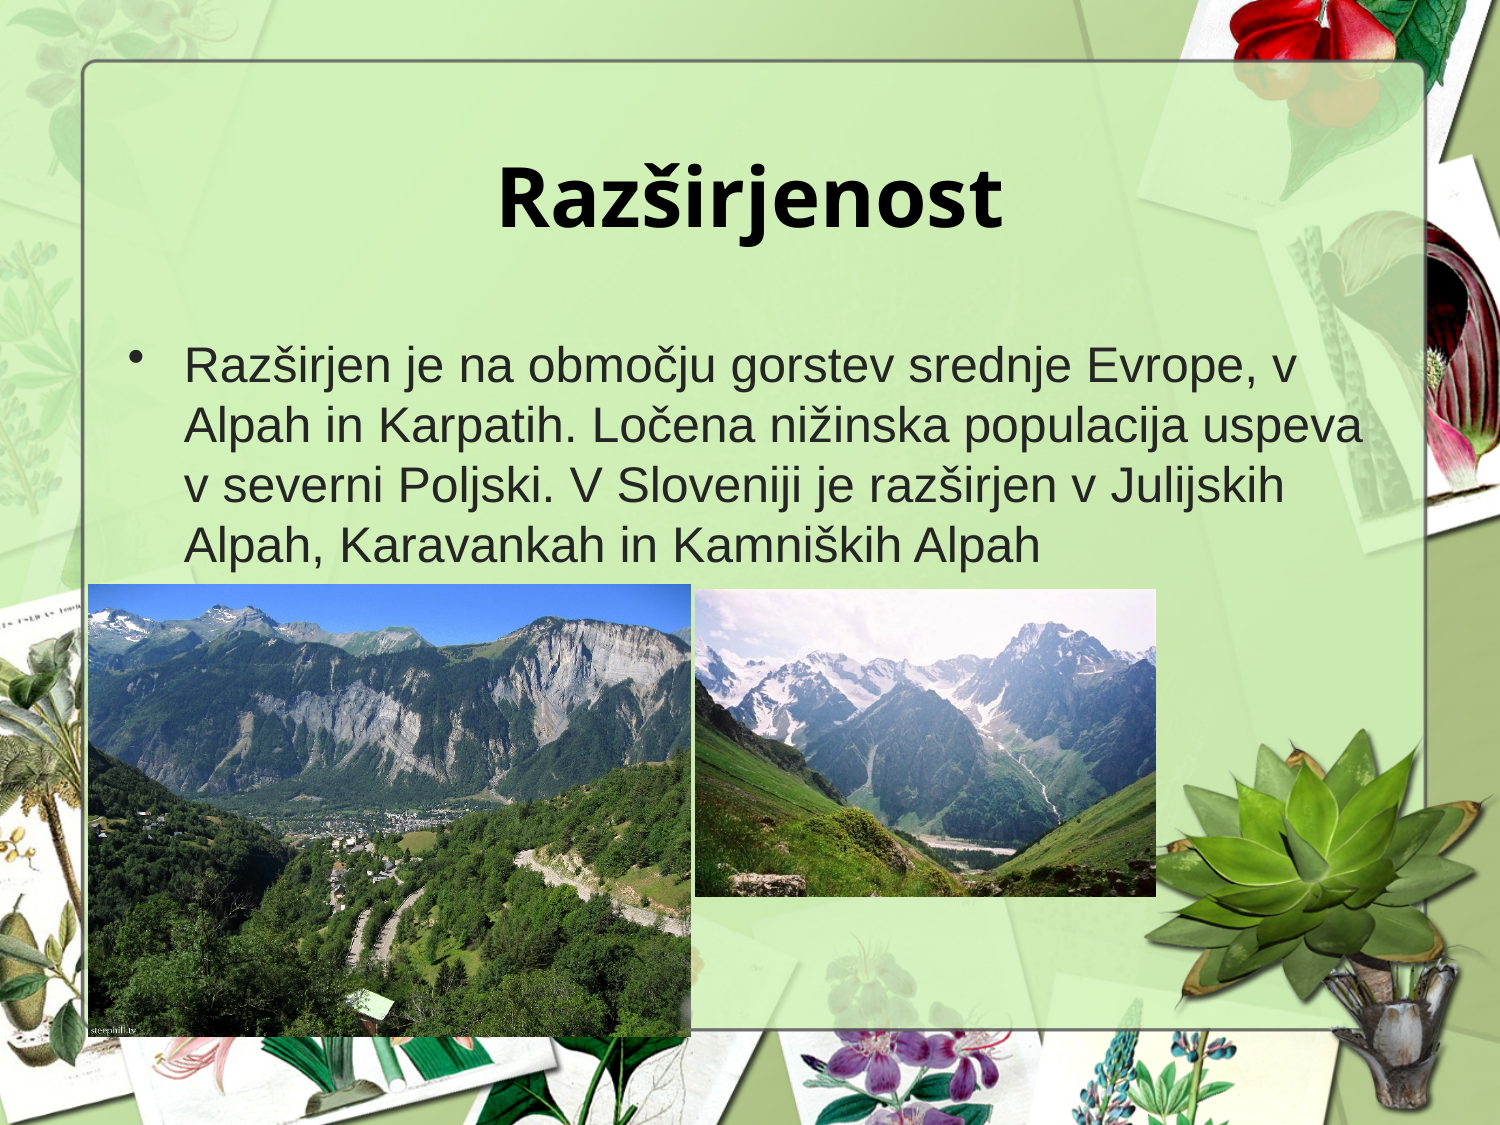

# Razširjenost
Razširjen je na območju gorstev srednje Evrope, v Alpah in Karpatih. Ločena nižinska populacija uspeva v severni Poljski. V Sloveniji je razširjen v Julijskih Alpah, Karavankah in Kamniških Alpah